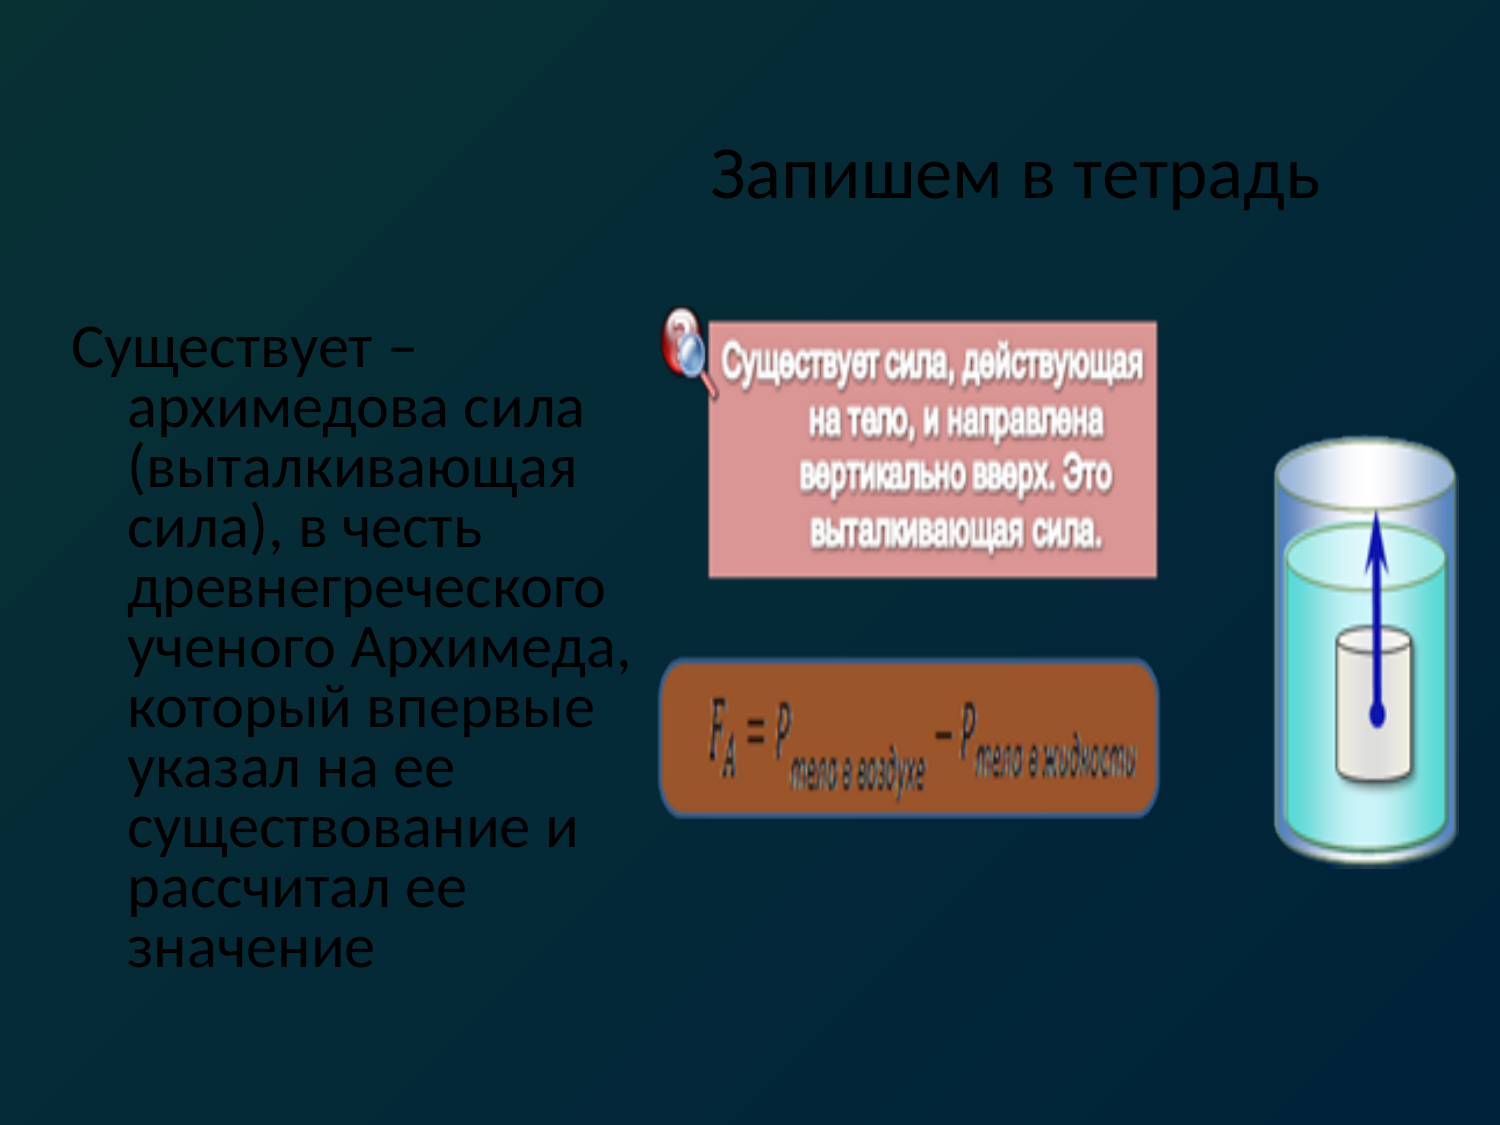

# Запишем в тетрадь
Существует – архимедова сила (выталкивающая сила), в честь древнегреческого ученого Архимеда, который впервые указал на ее существование и рассчитал ее значение